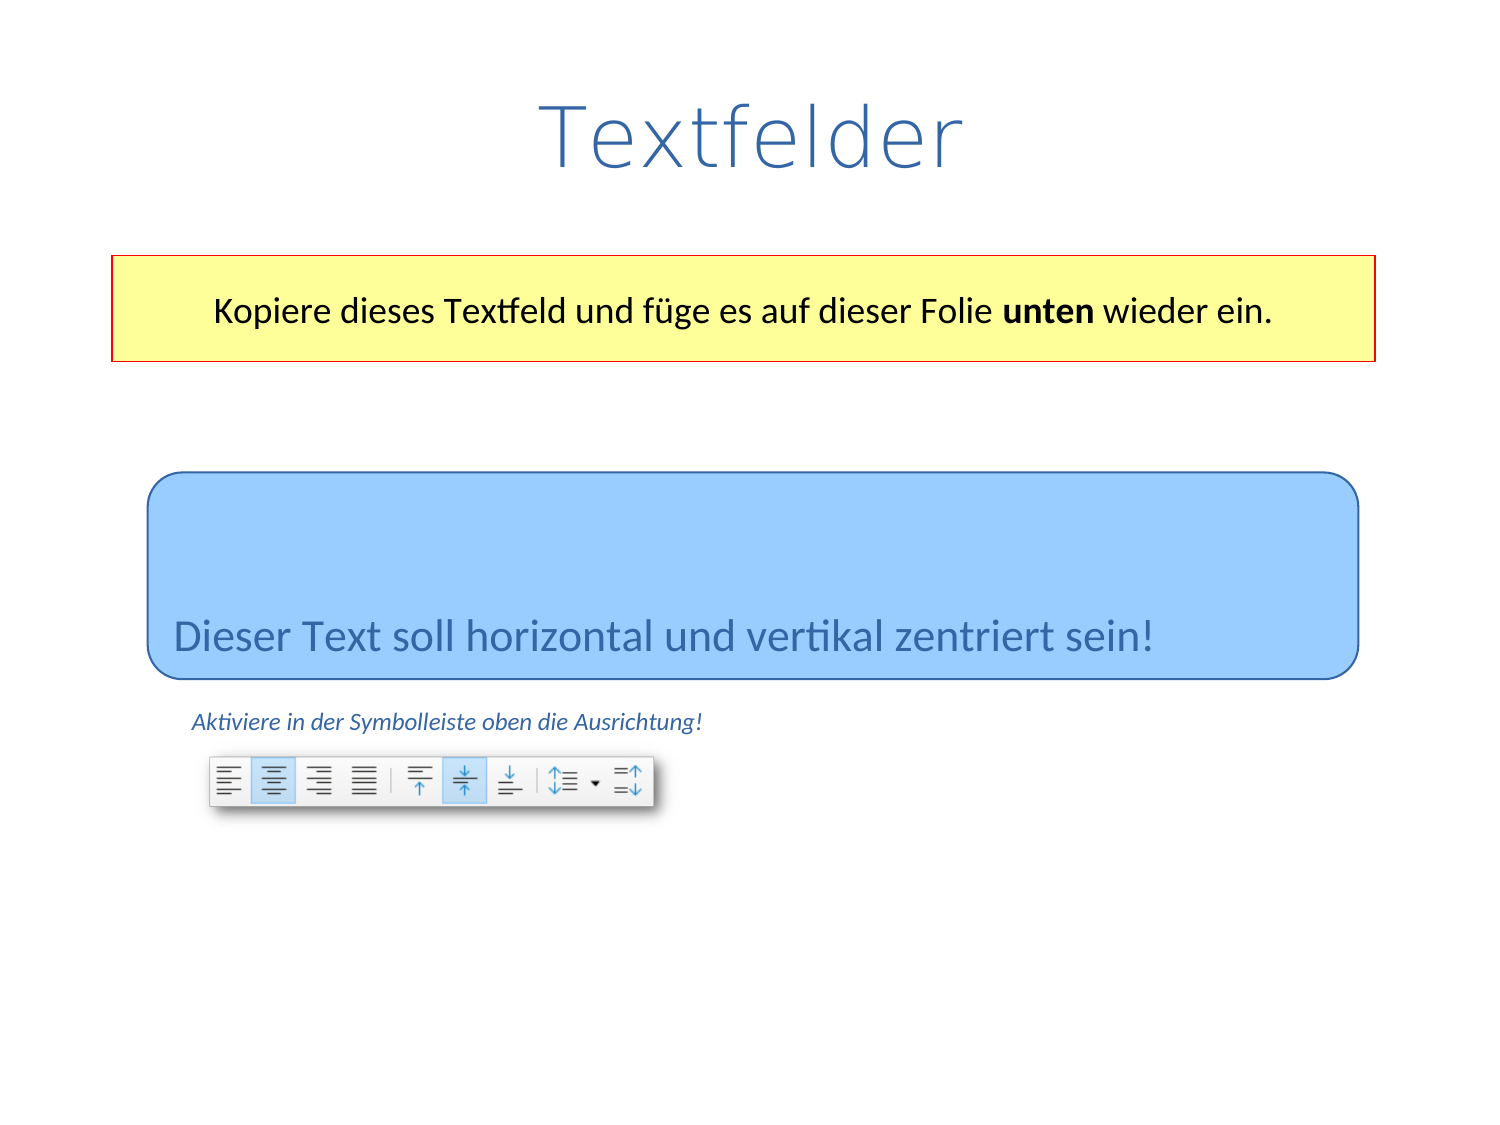

# Textfelder
Kopiere dieses Textfeld und füge es auf dieser Folie unten wieder ein.
Dieser Text soll horizontal und vertikal zentriert sein!
Aktiviere in der Symbolleiste oben die Ausrichtung!